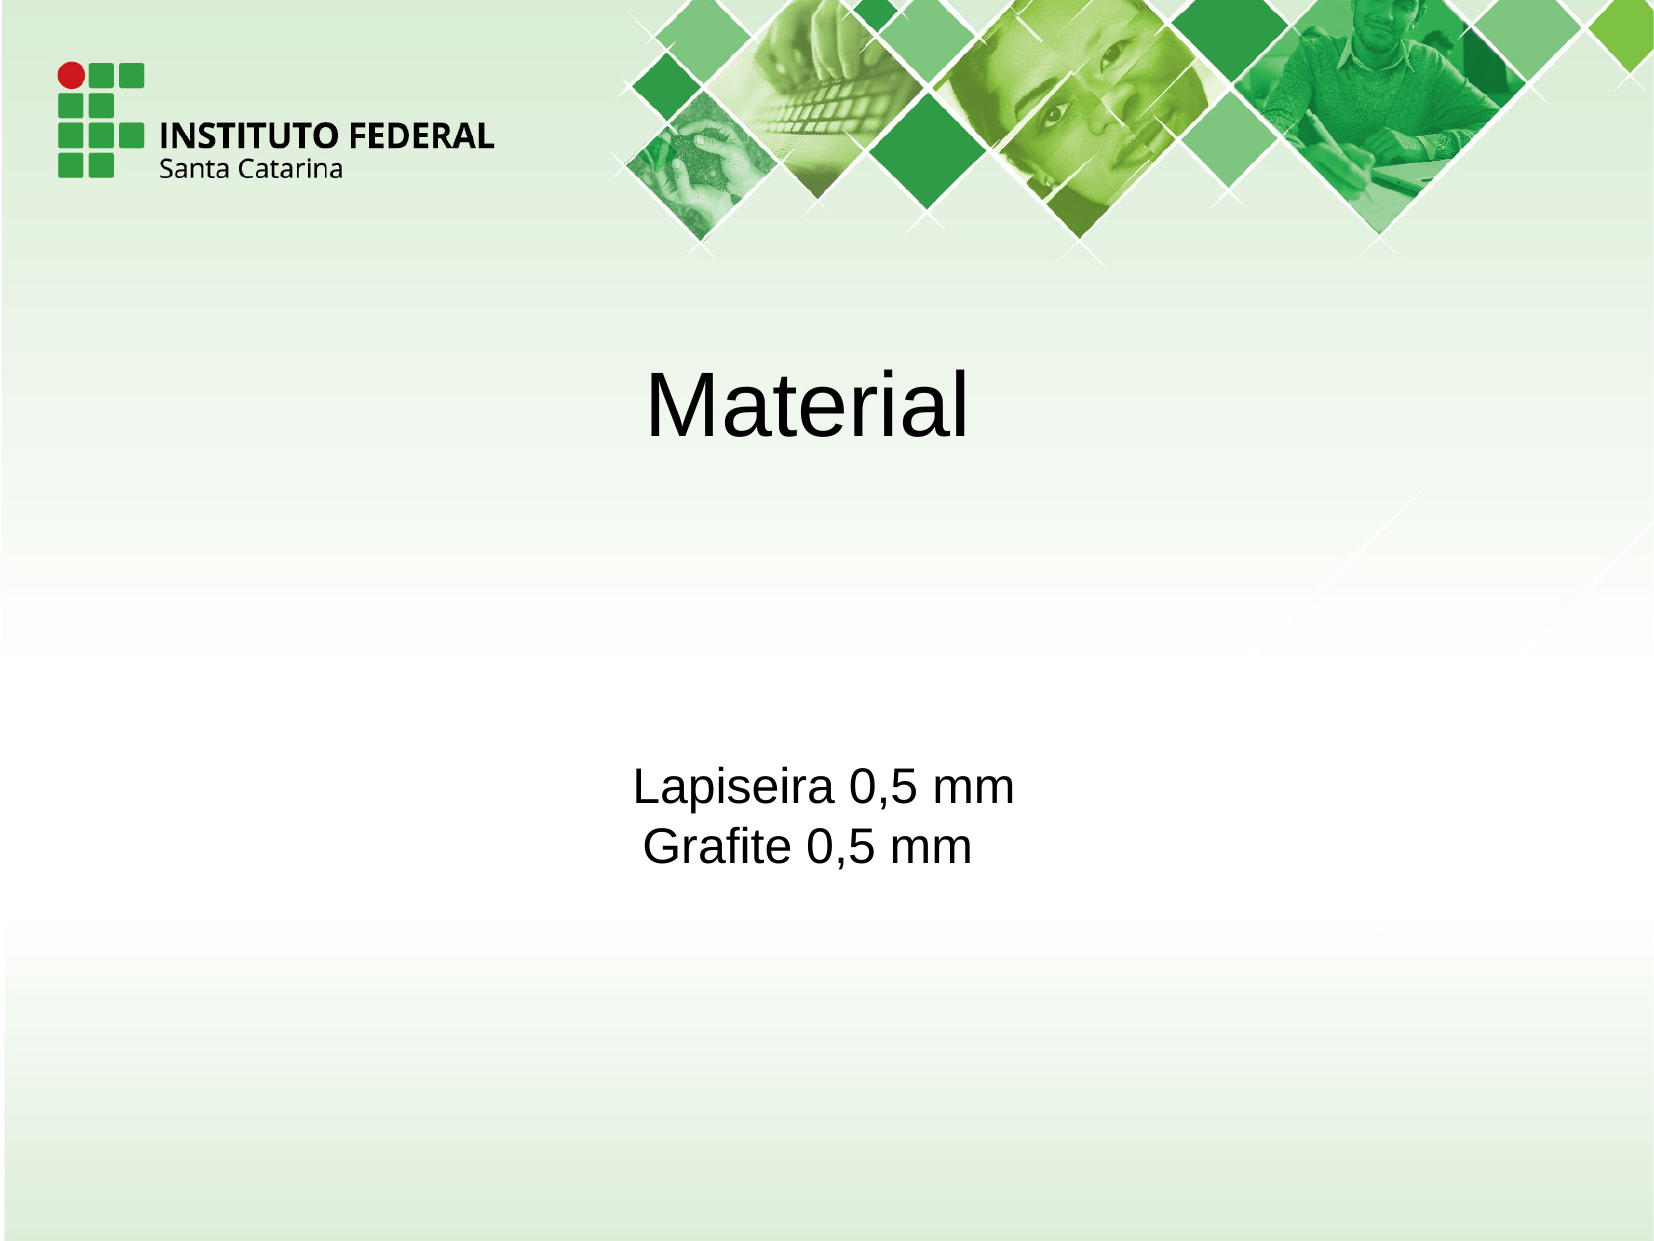

Lapiseira 0,5 mm
Grafite 0,5 mm
# Material